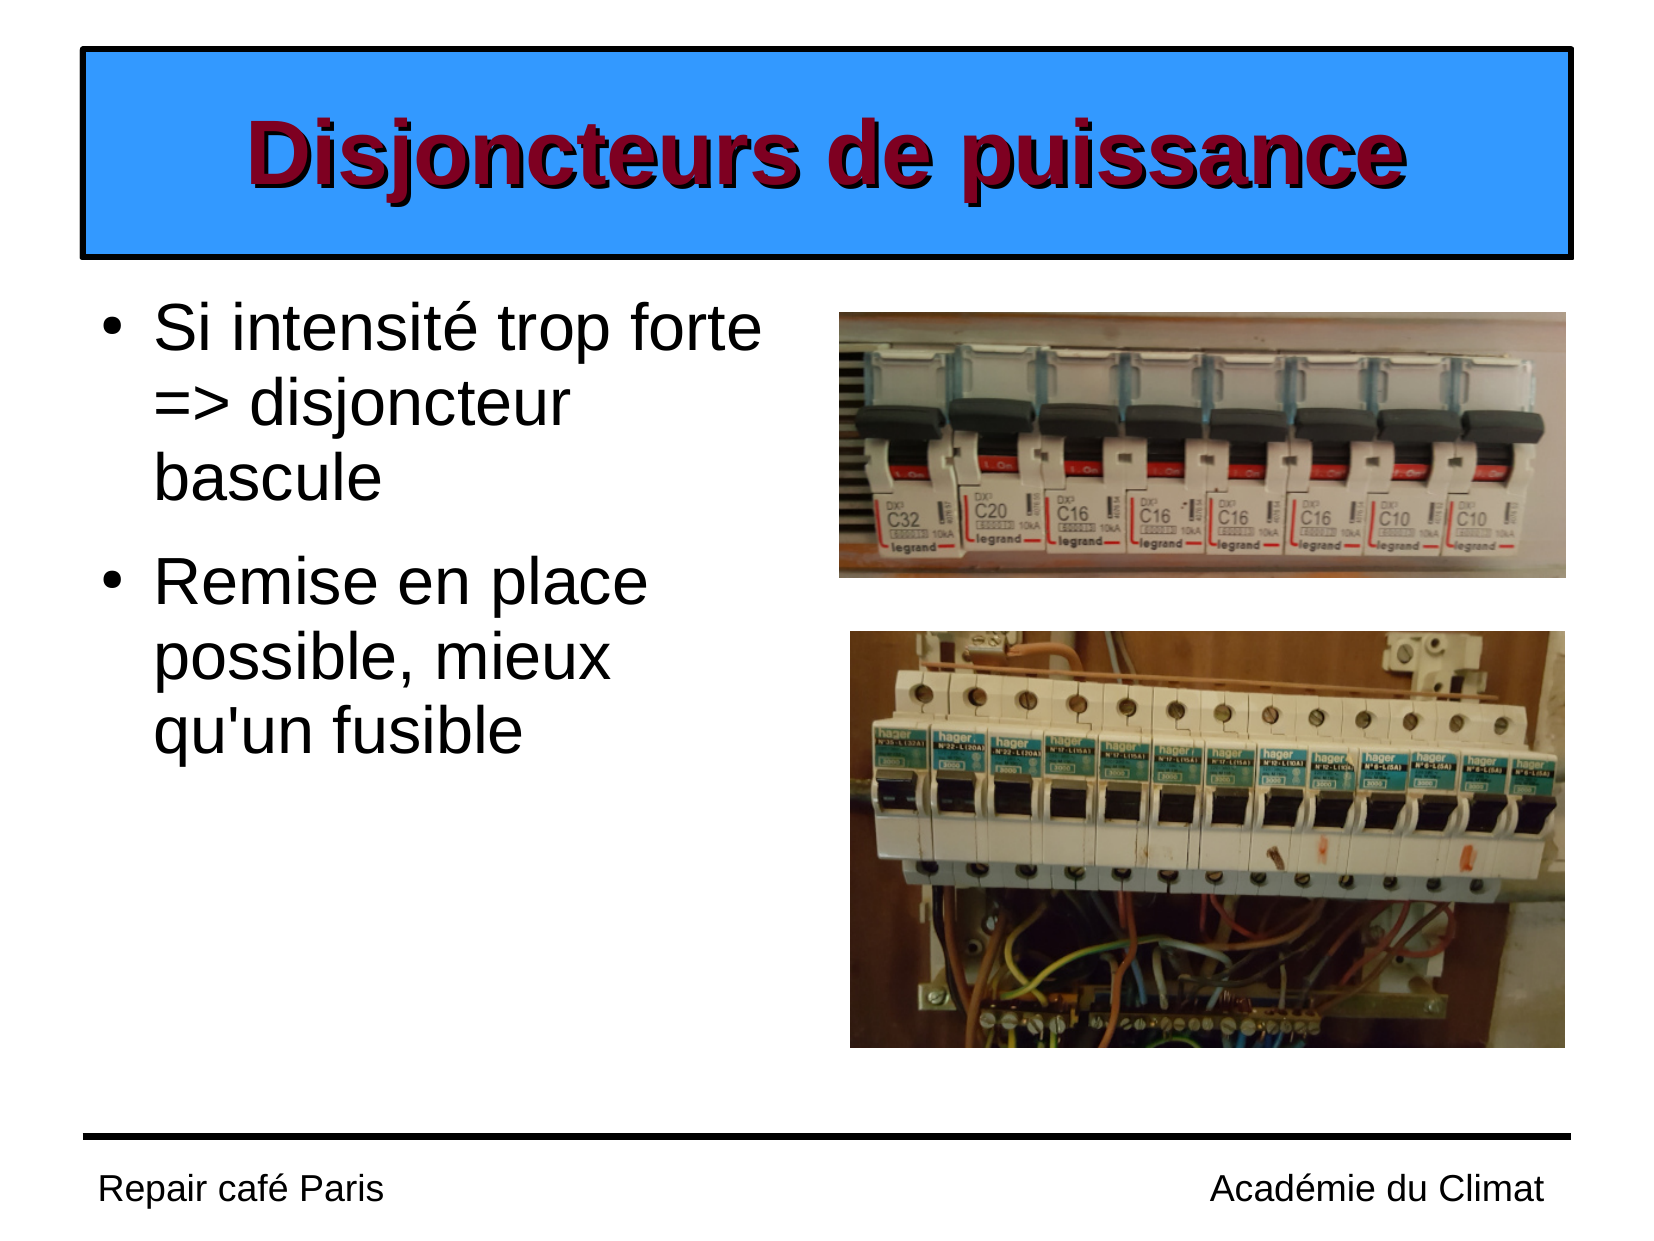

# Disjoncteurs de puissance
Si intensité trop forte
=> disjoncteur bascule
Remise en place possible, mieux qu'un fusible
Repair café Paris	Académie du Climat